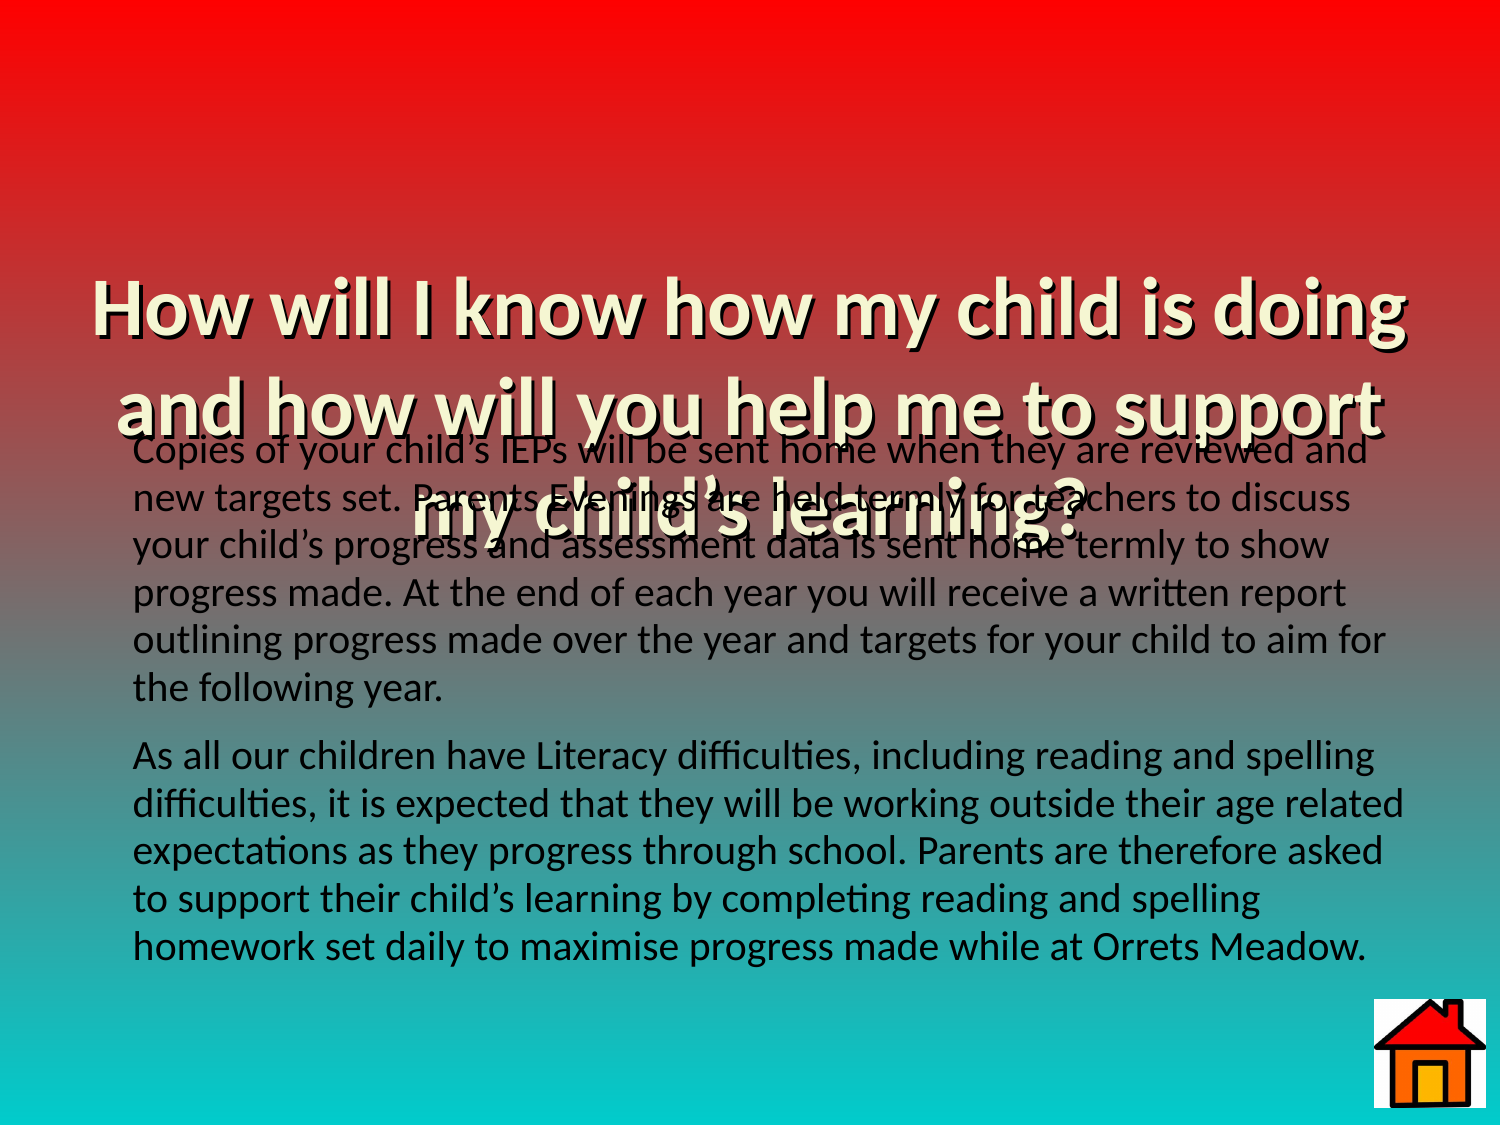

# How will I know how my child is doing and how will you help me to support my child’s learning?
Copies of your child’s IEPs will be sent home when they are reviewed and new targets set. Parents Evenings are held termly for teachers to discuss your child’s progress and assessment data is sent home termly to show progress made. At the end of each year you will receive a written report outlining progress made over the year and targets for your child to aim for the following year.
As all our children have Literacy difficulties, including reading and spelling difficulties, it is expected that they will be working outside their age related expectations as they progress through school. Parents are therefore asked to support their child’s learning by completing reading and spelling homework set daily to maximise progress made while at Orrets Meadow.